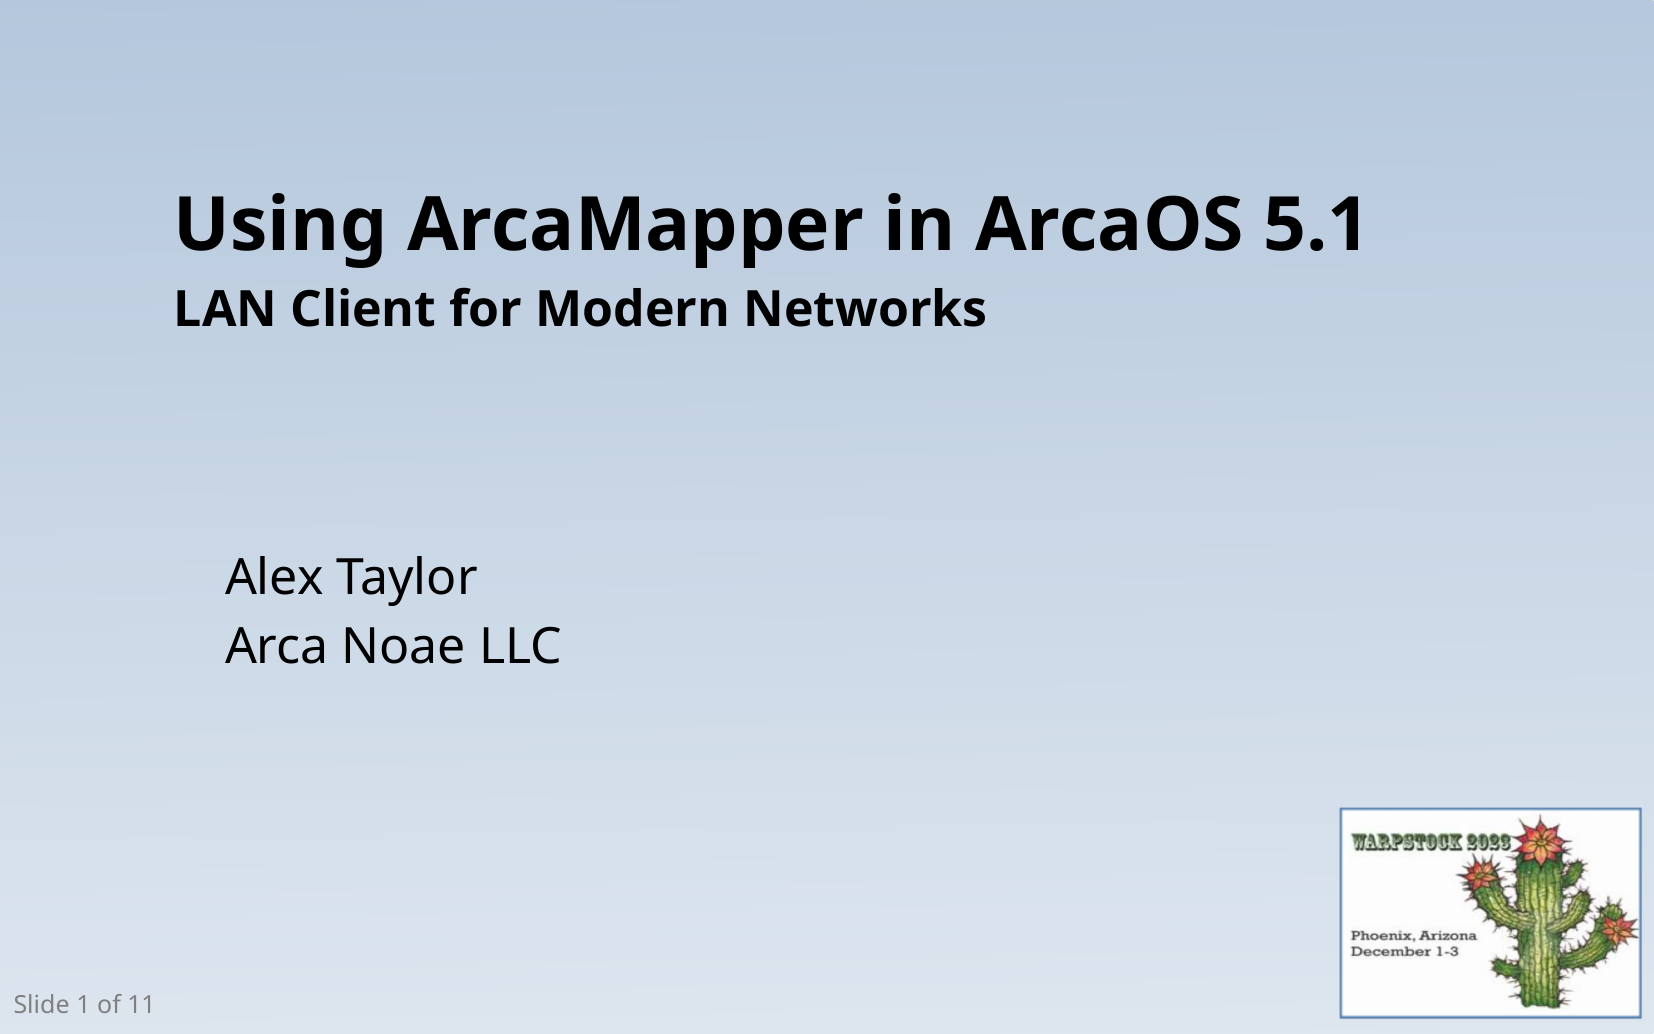

# Using ArcaMapper in ArcaOS 5.1 LAN Client for Modern Networks
Alex Taylor
Arca Noae LLC
Slide of <count>